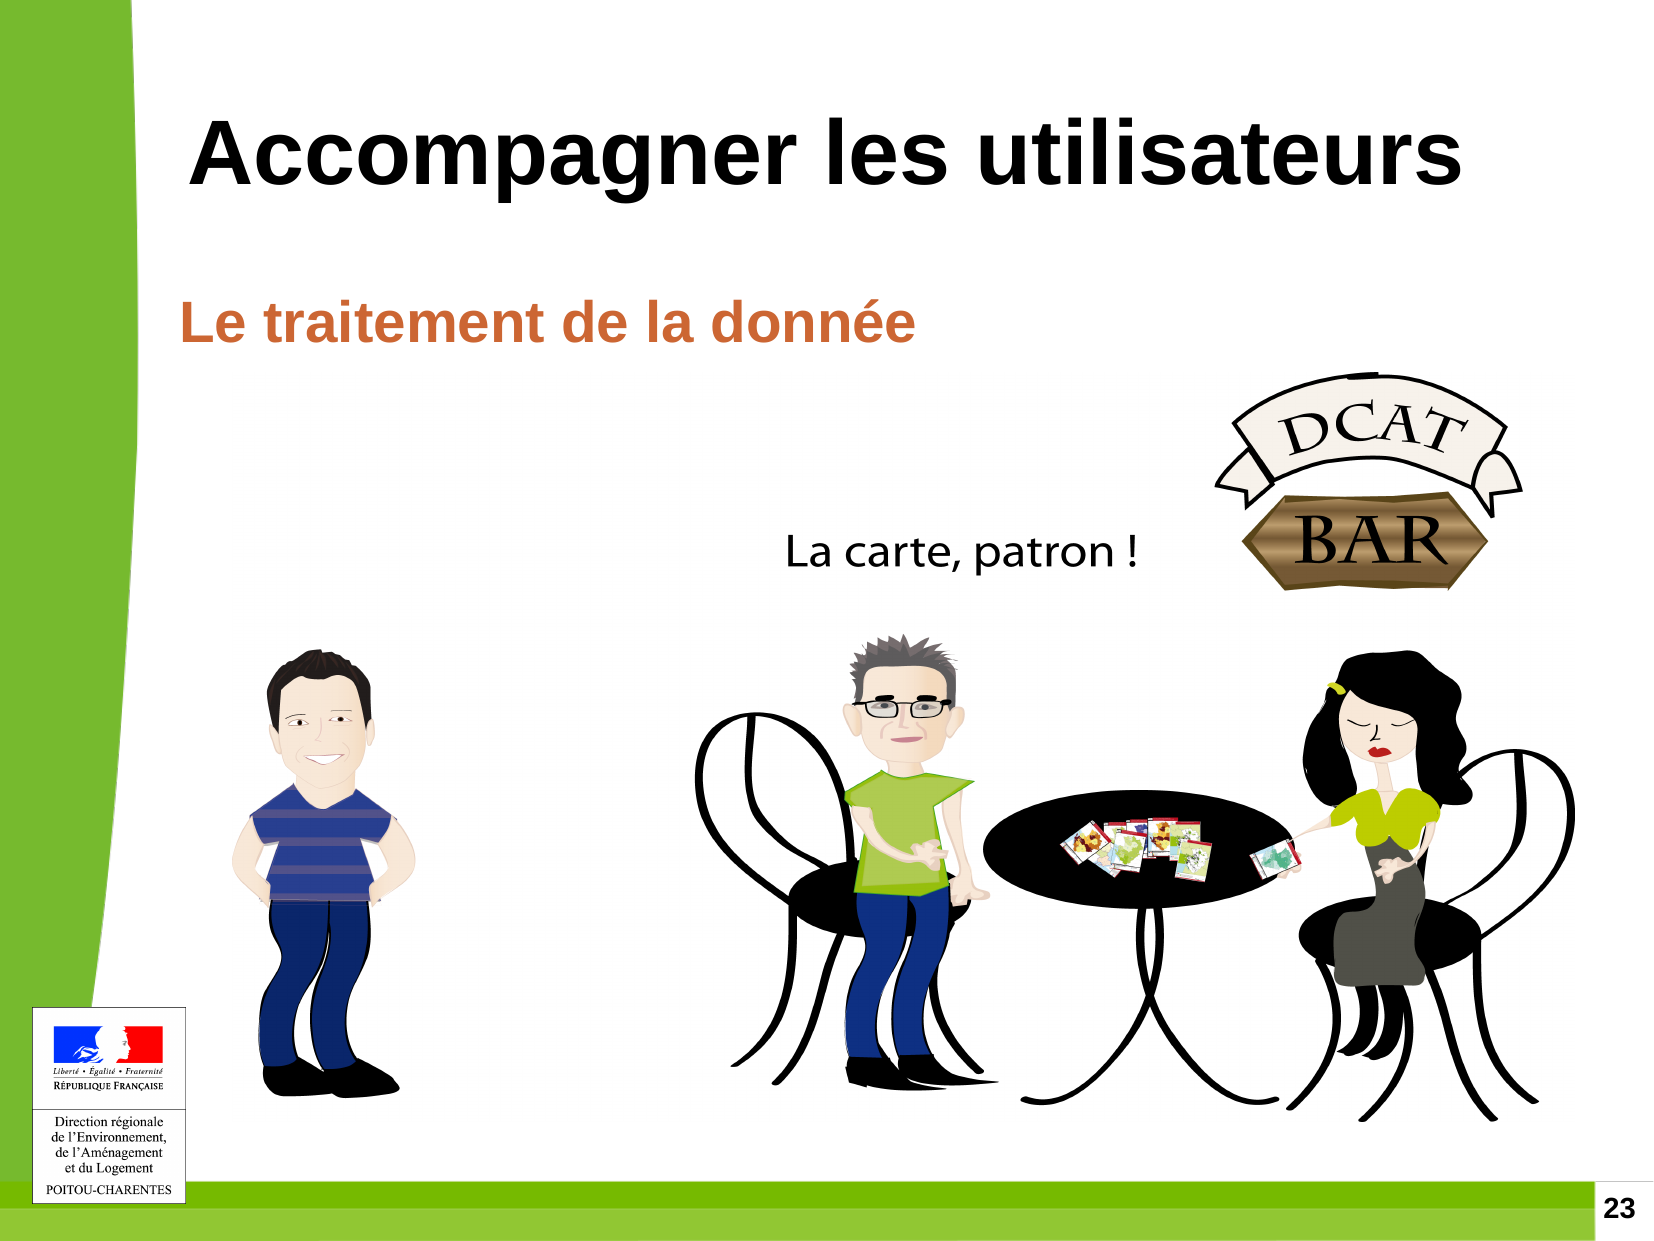

# Accompagner les utilisateurs
Le traitement de la donnée